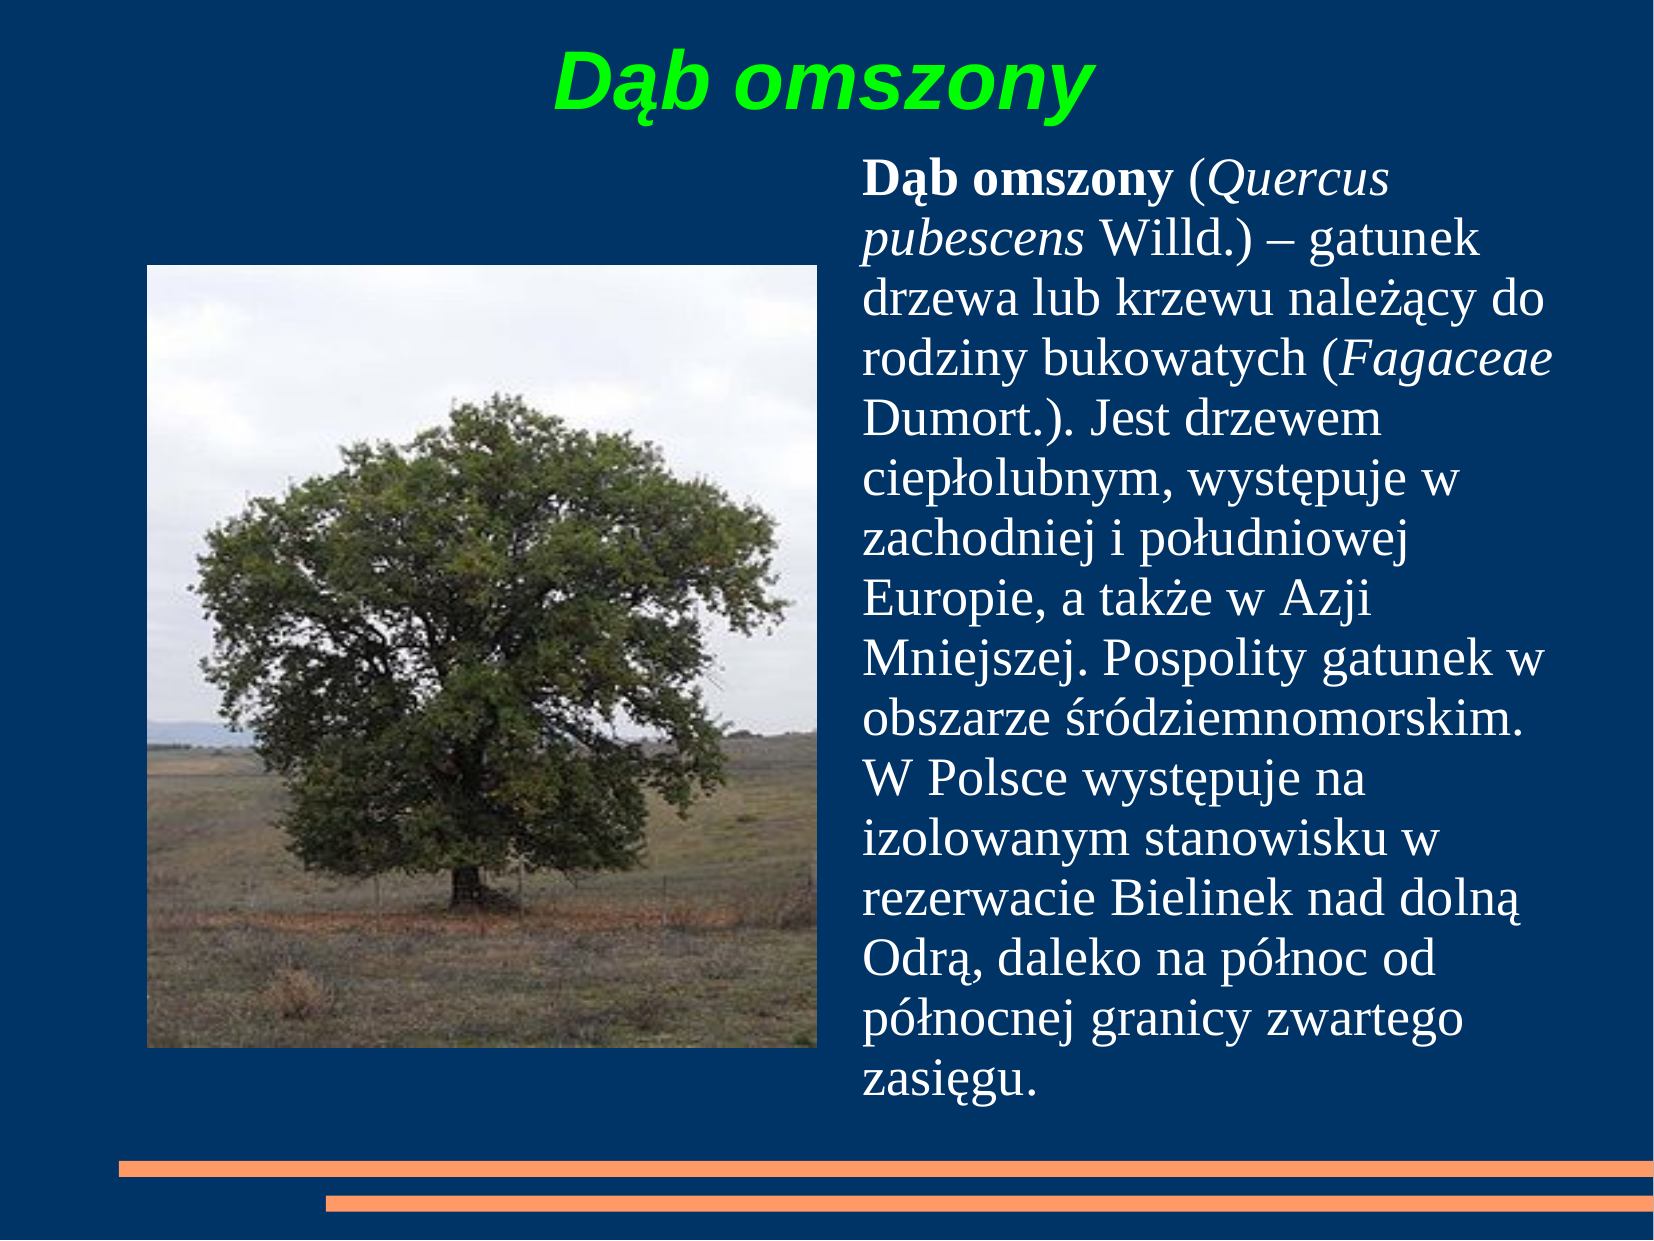

# Dąb omszony
Dąb omszony (Quercus pubescens Willd.) – gatunek drzewa lub krzewu należący do rodziny bukowatych (Fagaceae Dumort.). Jest drzewem ciepłolubnym, występuje w zachodniej i południowej Europie, a także w Azji Mniejszej. Pospolity gatunek w obszarze śródziemnomorskim. W Polsce występuje na izolowanym stanowisku w rezerwacie Bielinek nad dolną Odrą, daleko na północ od północnej granicy zwartego zasięgu.